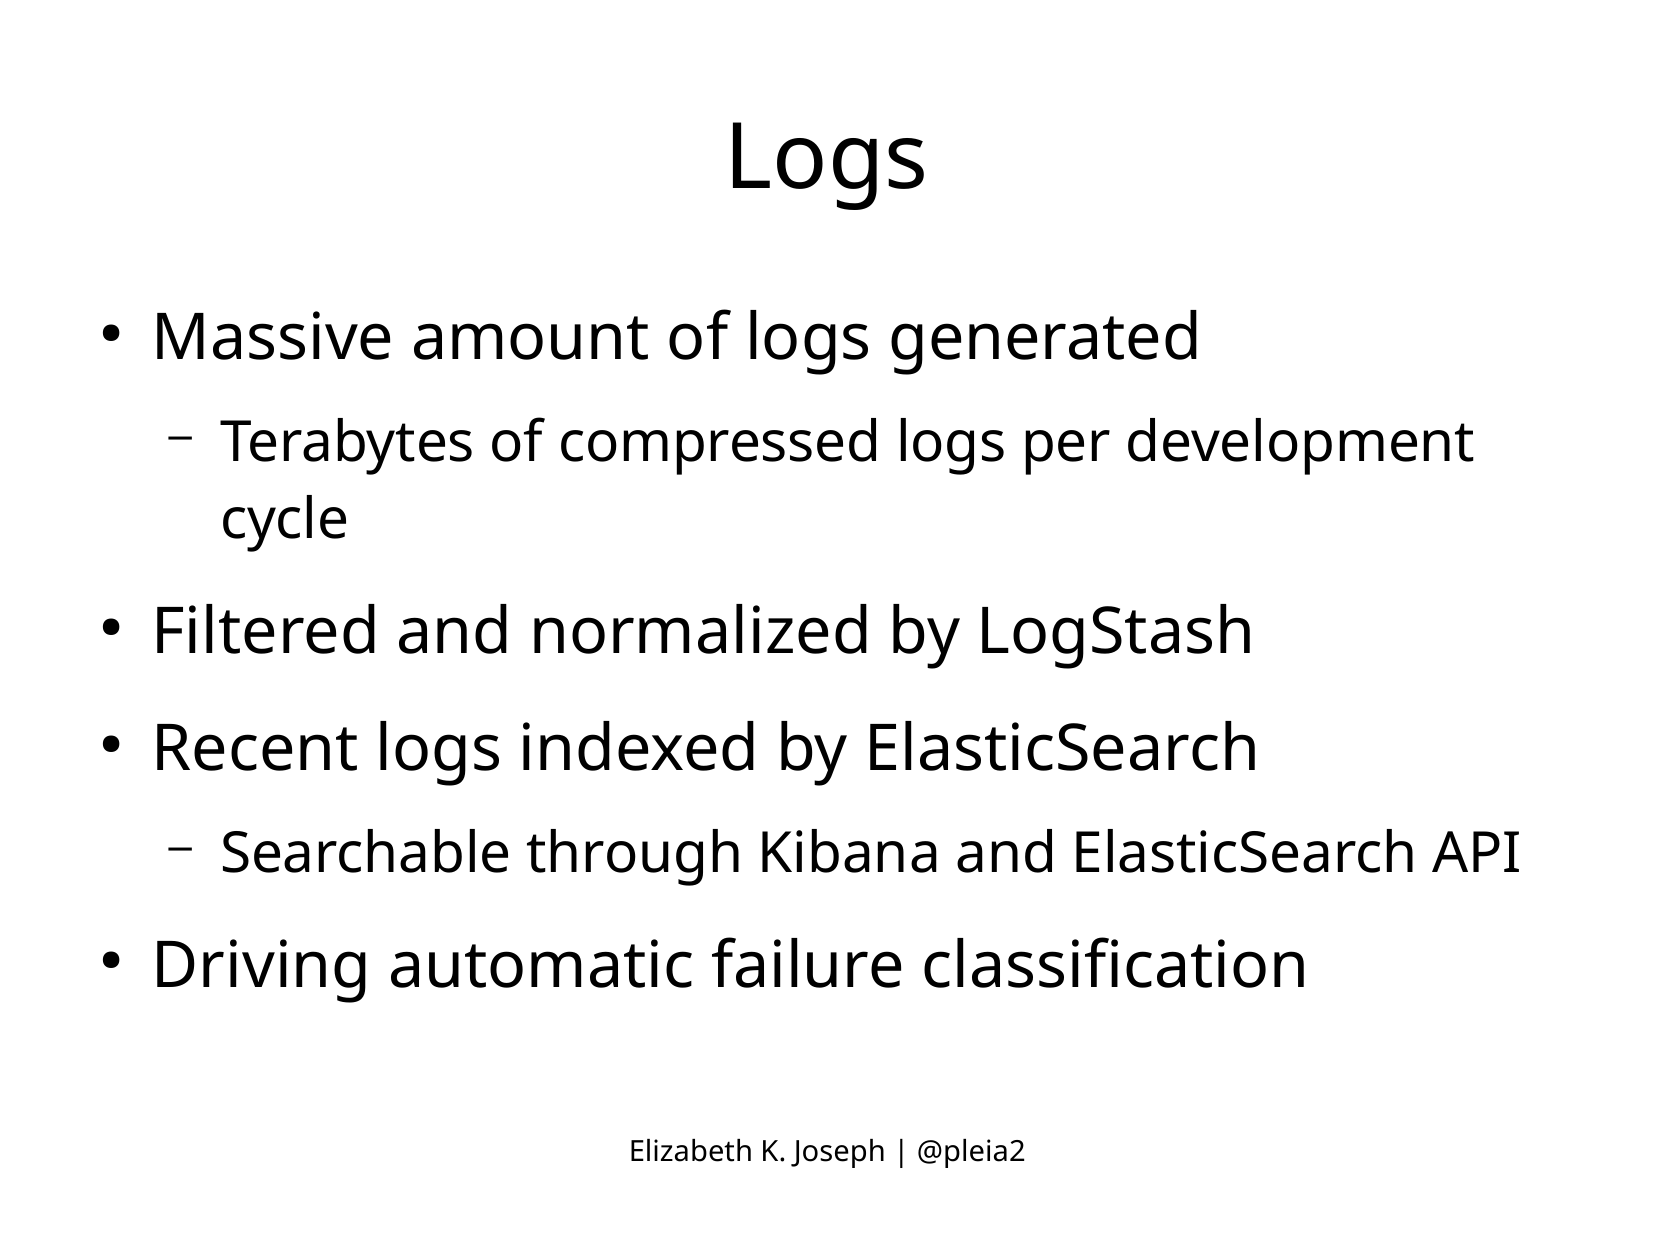

# Logs
Massive amount of logs generated
Terabytes of compressed logs per development cycle
Filtered and normalized by LogStash
Recent logs indexed by ElasticSearch
Searchable through Kibana and ElasticSearch API
Driving automatic failure classification
Elizabeth K. Joseph | @pleia2